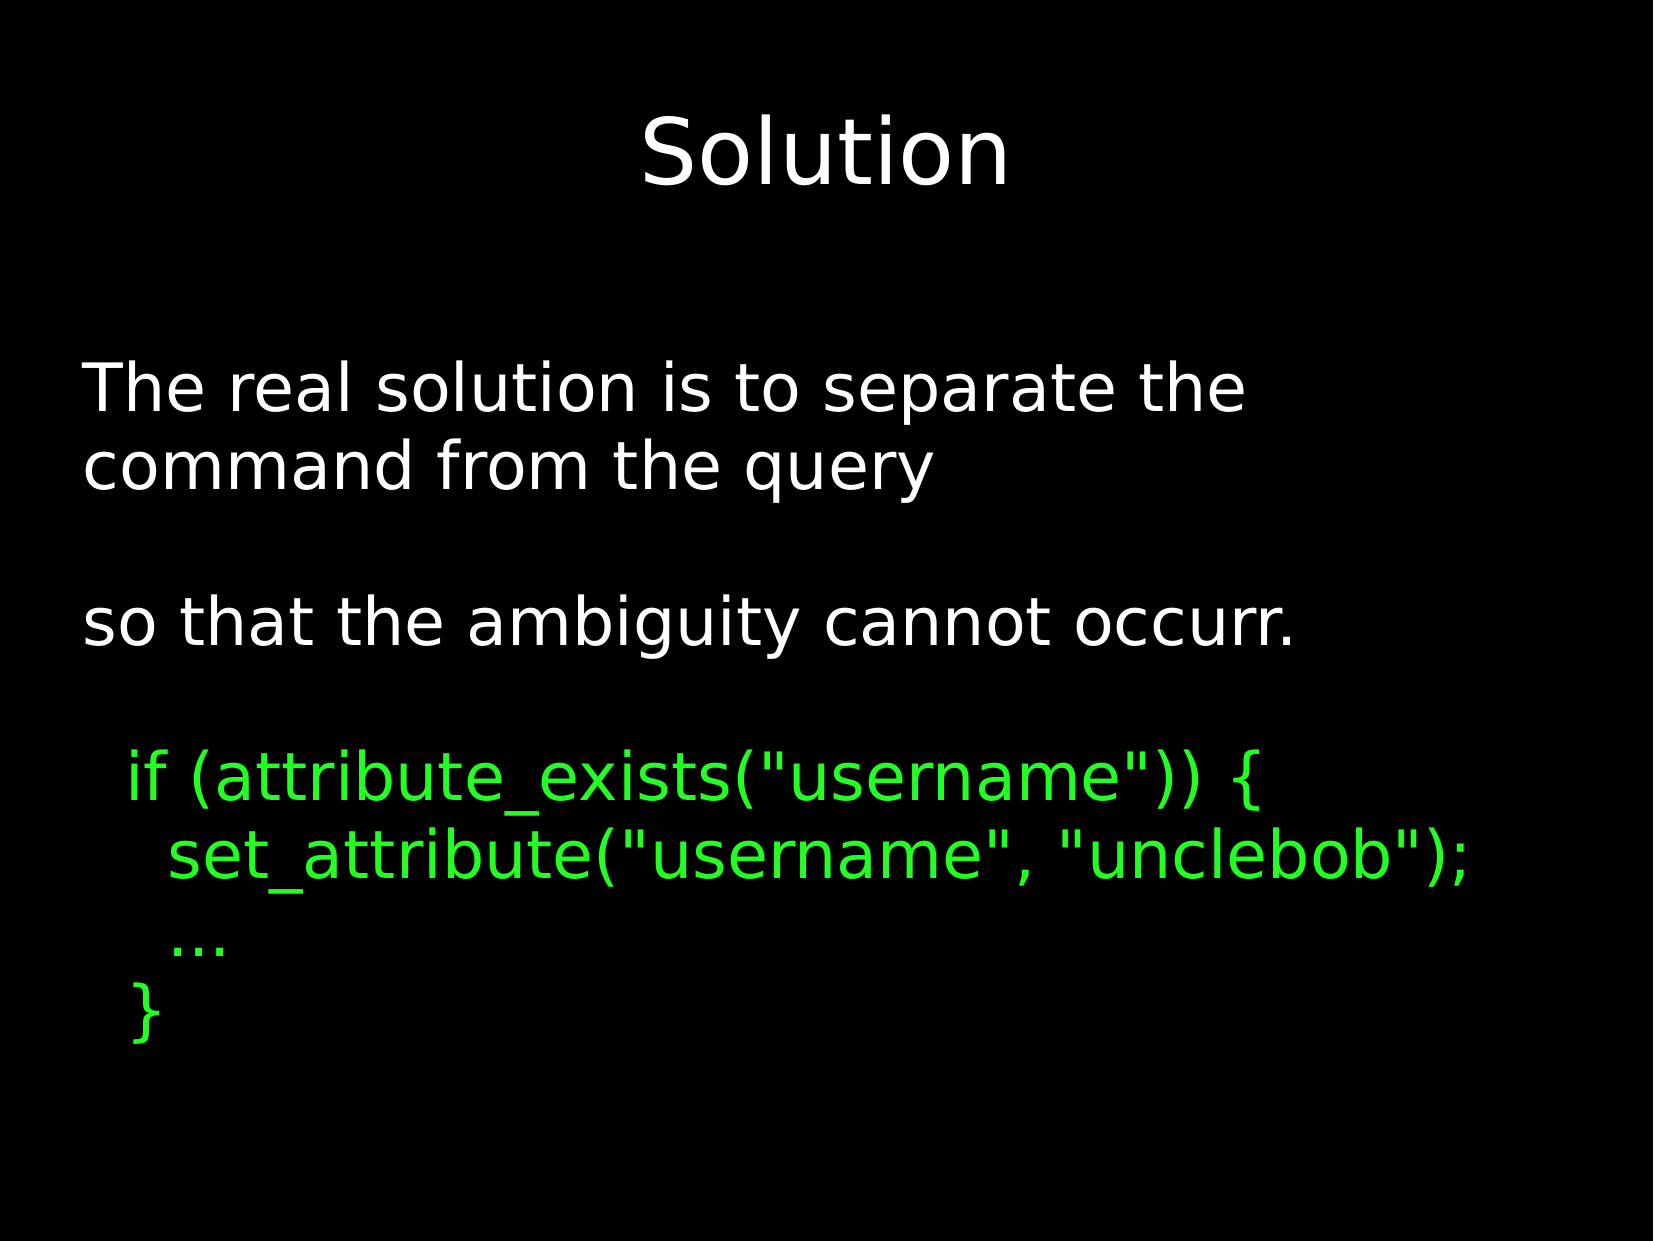

# Solution
The real solution is to separate the command from the query
so that the ambiguity cannot occurr.
 if (attribute_exists("username")) {
 set_attribute("username", "unclebob");
 ...
 }